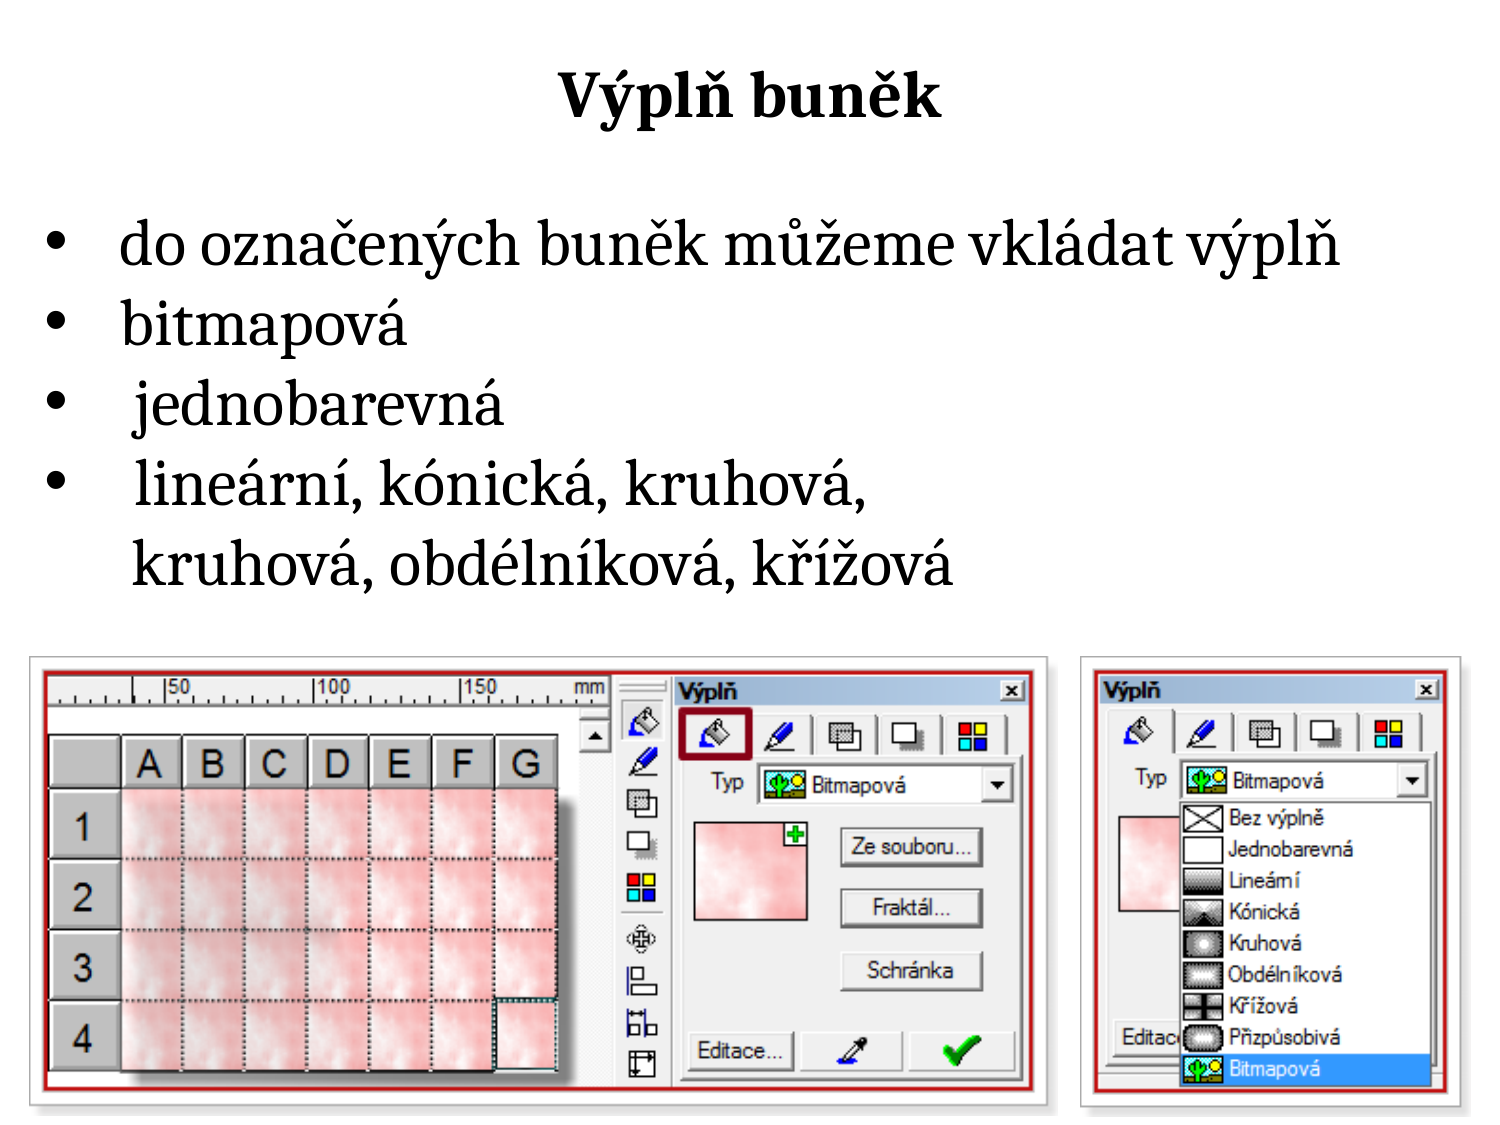

Výplň buněk
do označených buněk můžeme vkládat výplň
bitmapová
 jednobarevná
 lineární, kónická, kruhová,
 kruhová, obdélníková, křížová